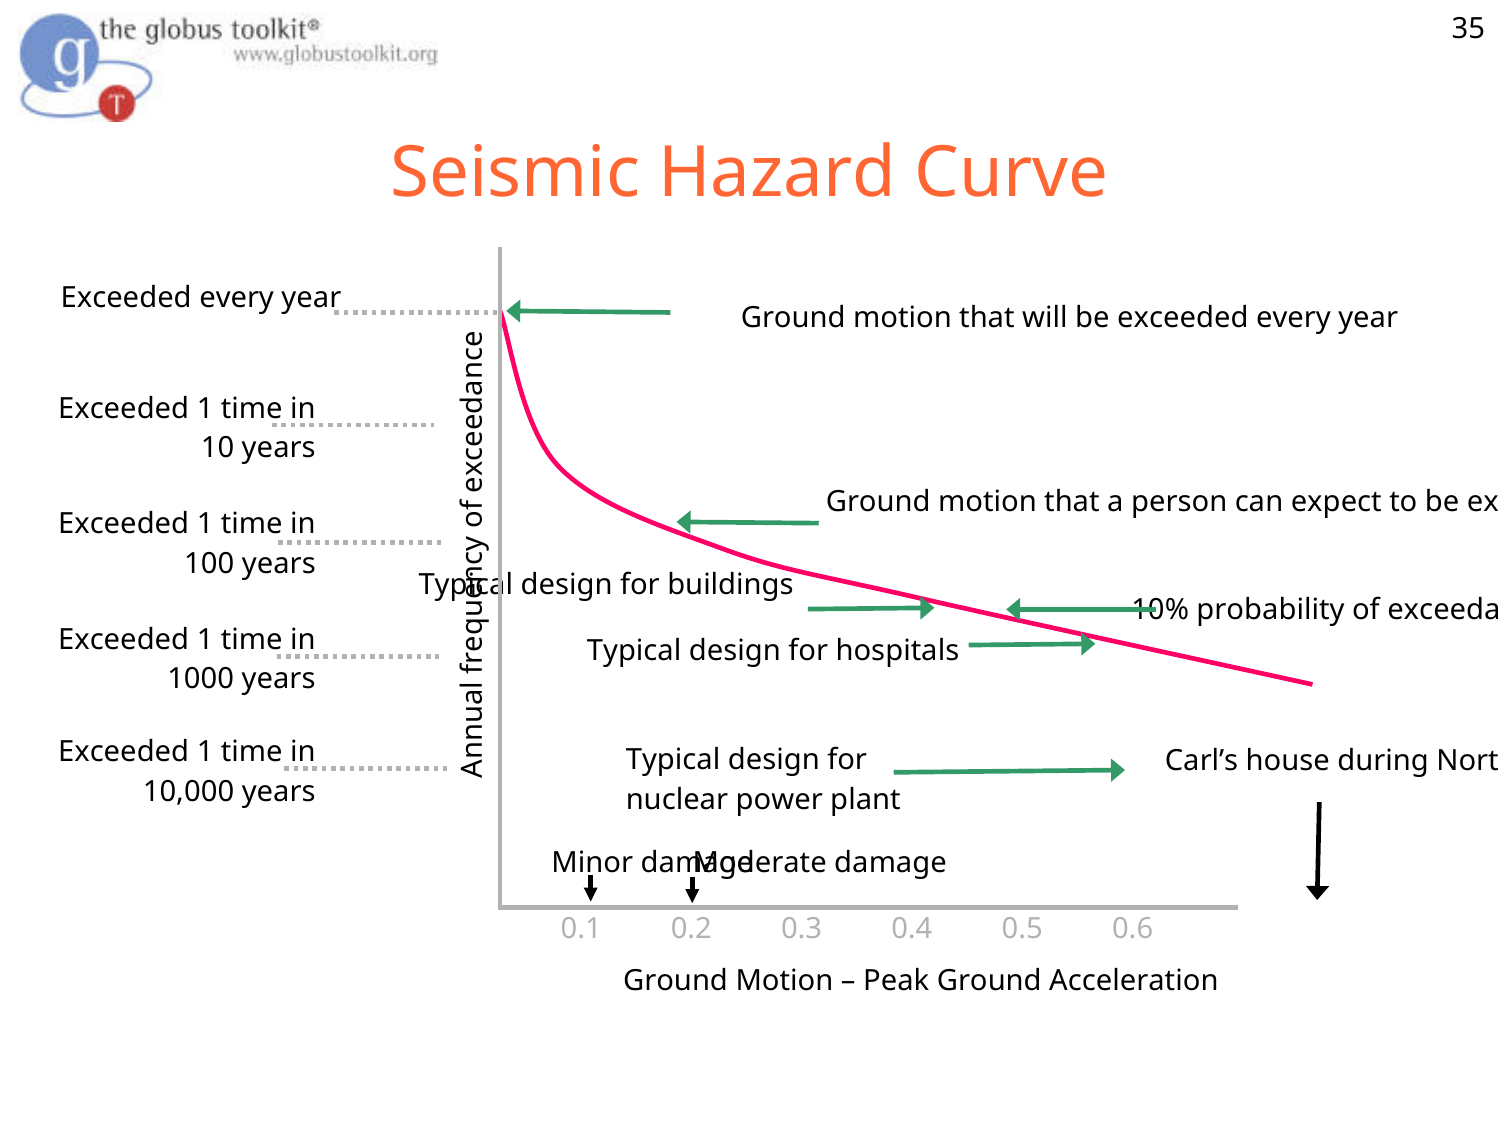

35
# Seismic Hazard Curve
Exceeded every year
Ground motion that will be exceeded every year
Exceeded 1 time in
10 years
Ground motion that a person can expect to be exceeded during their lifetime
Exceeded 1 time in
100 years
Annual frequency of exceedance
Typical design for buildings
10% probability of exceedance in 50 years
Exceeded 1 time in
1000 years
Typical design for hospitals
Carl’s house during Northridge
Exceeded 1 time in
10,000 years
Typical design for
nuclear power plant
Minor damage
Moderate damage
0.1
0.2
0.3
0.4
0.5
0.6
Ground Motion – Peak Ground Acceleration